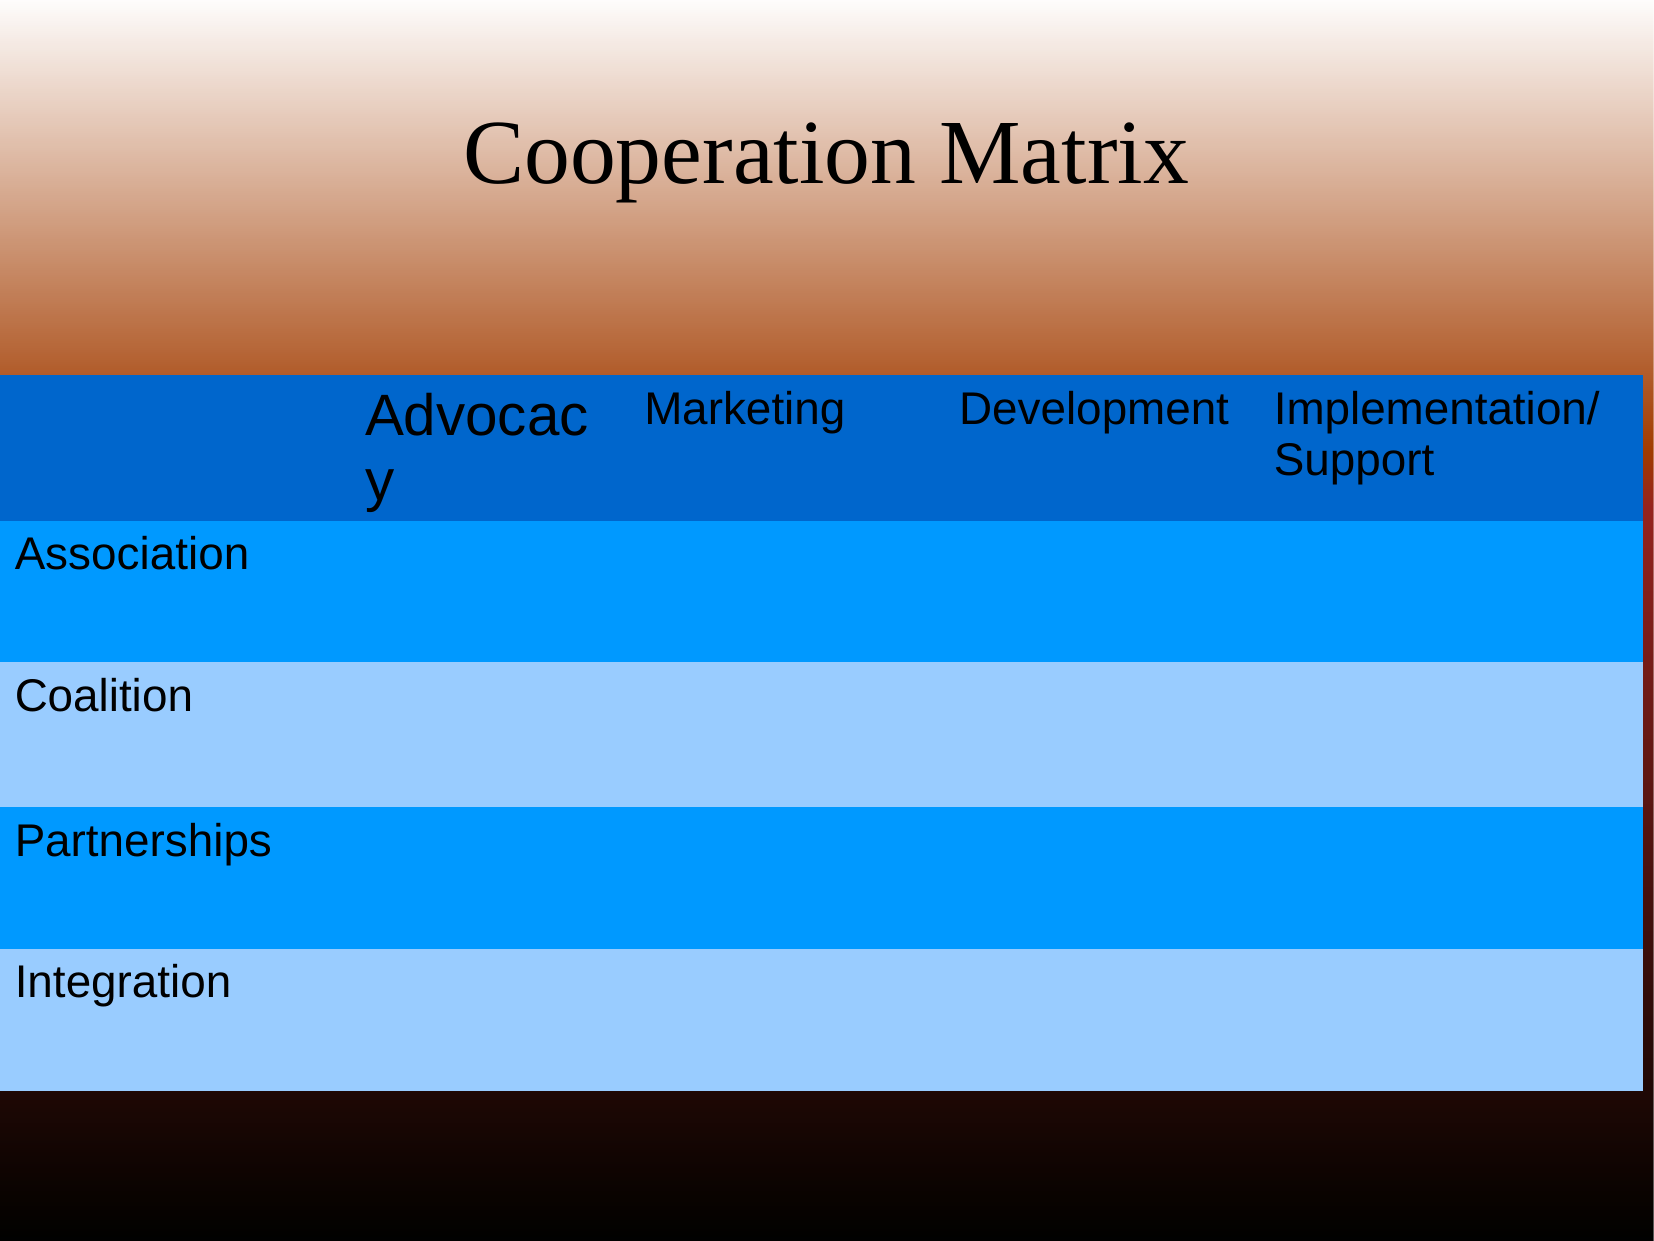

# Cooperation Matrix
| | Advocacy | Marketing | Development | Implementation/ Support |
| --- | --- | --- | --- | --- |
| Association | | | | |
| Coalition | | | | |
| Partnerships | | | | |
| Integration | | | | |